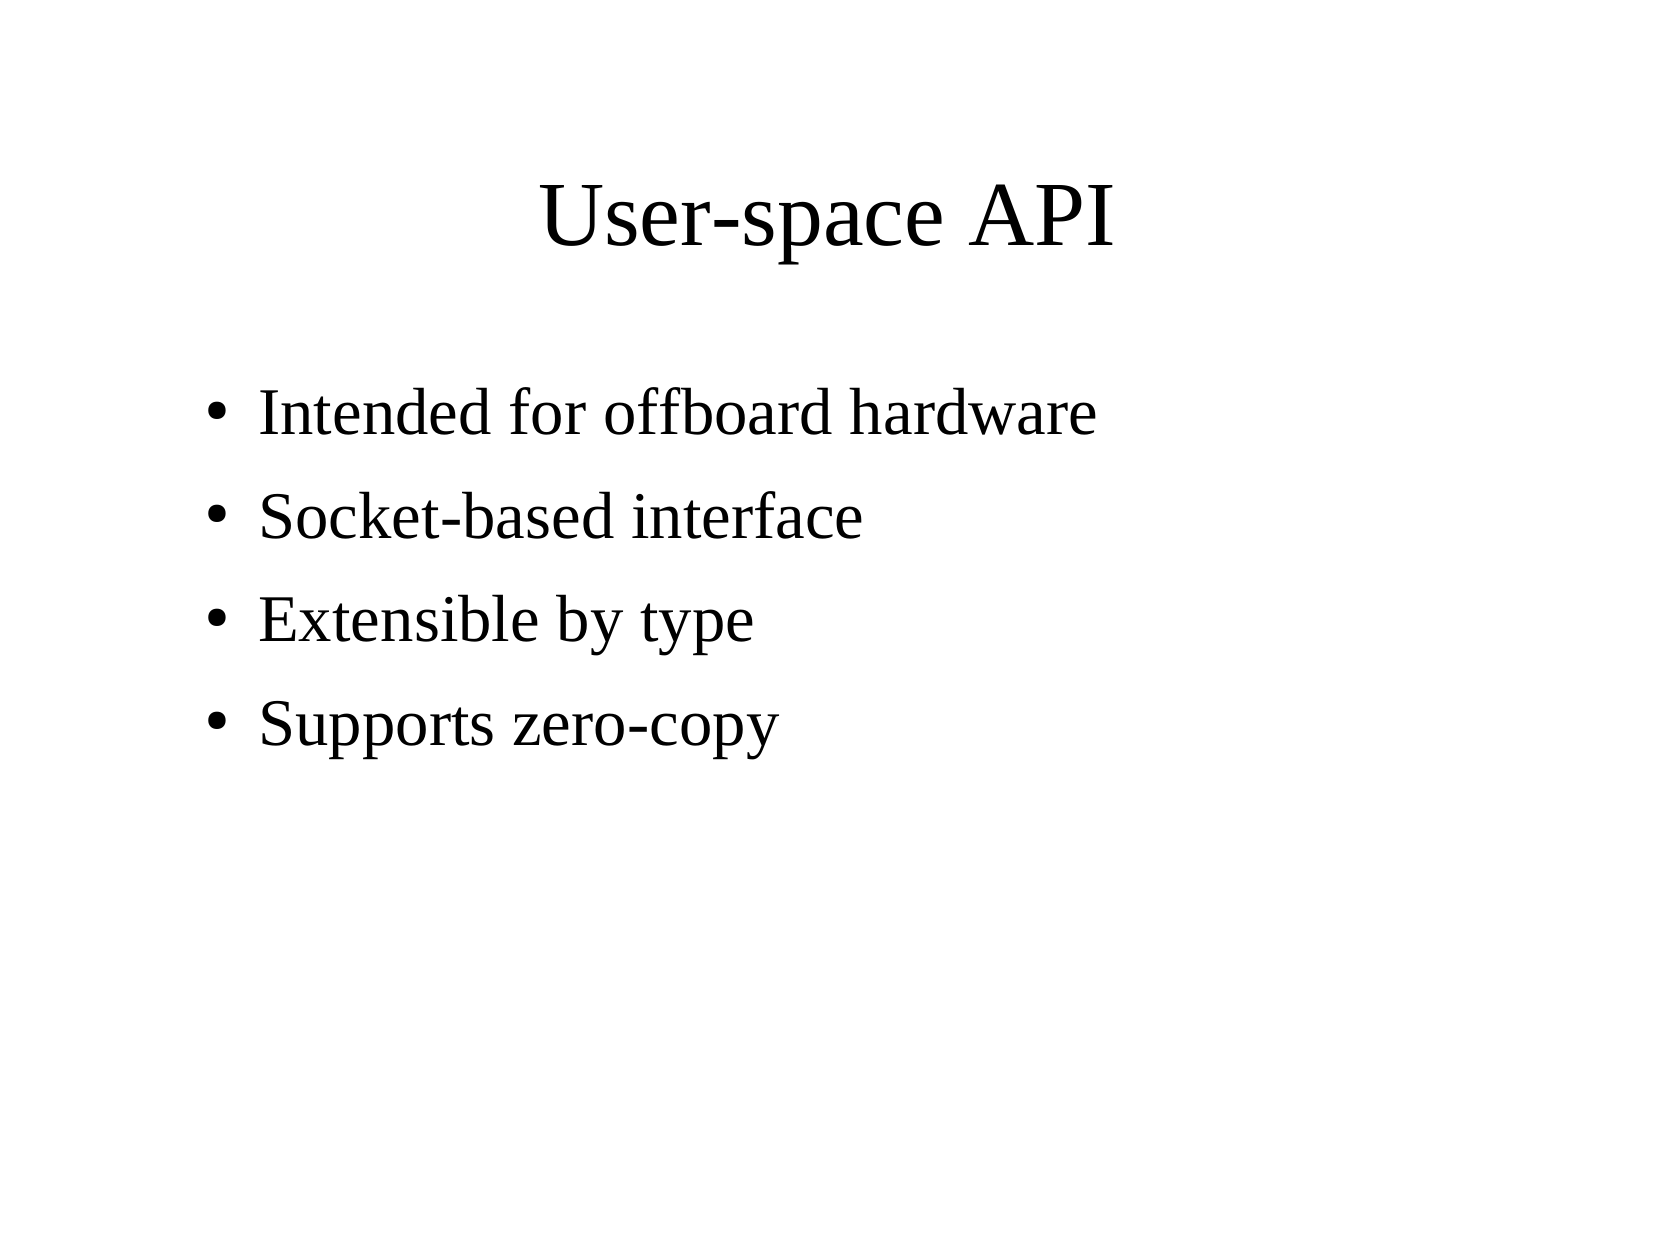

# User-space API
Intended for offboard hardware
Socket-based interface
Extensible by type
Supports zero-copy